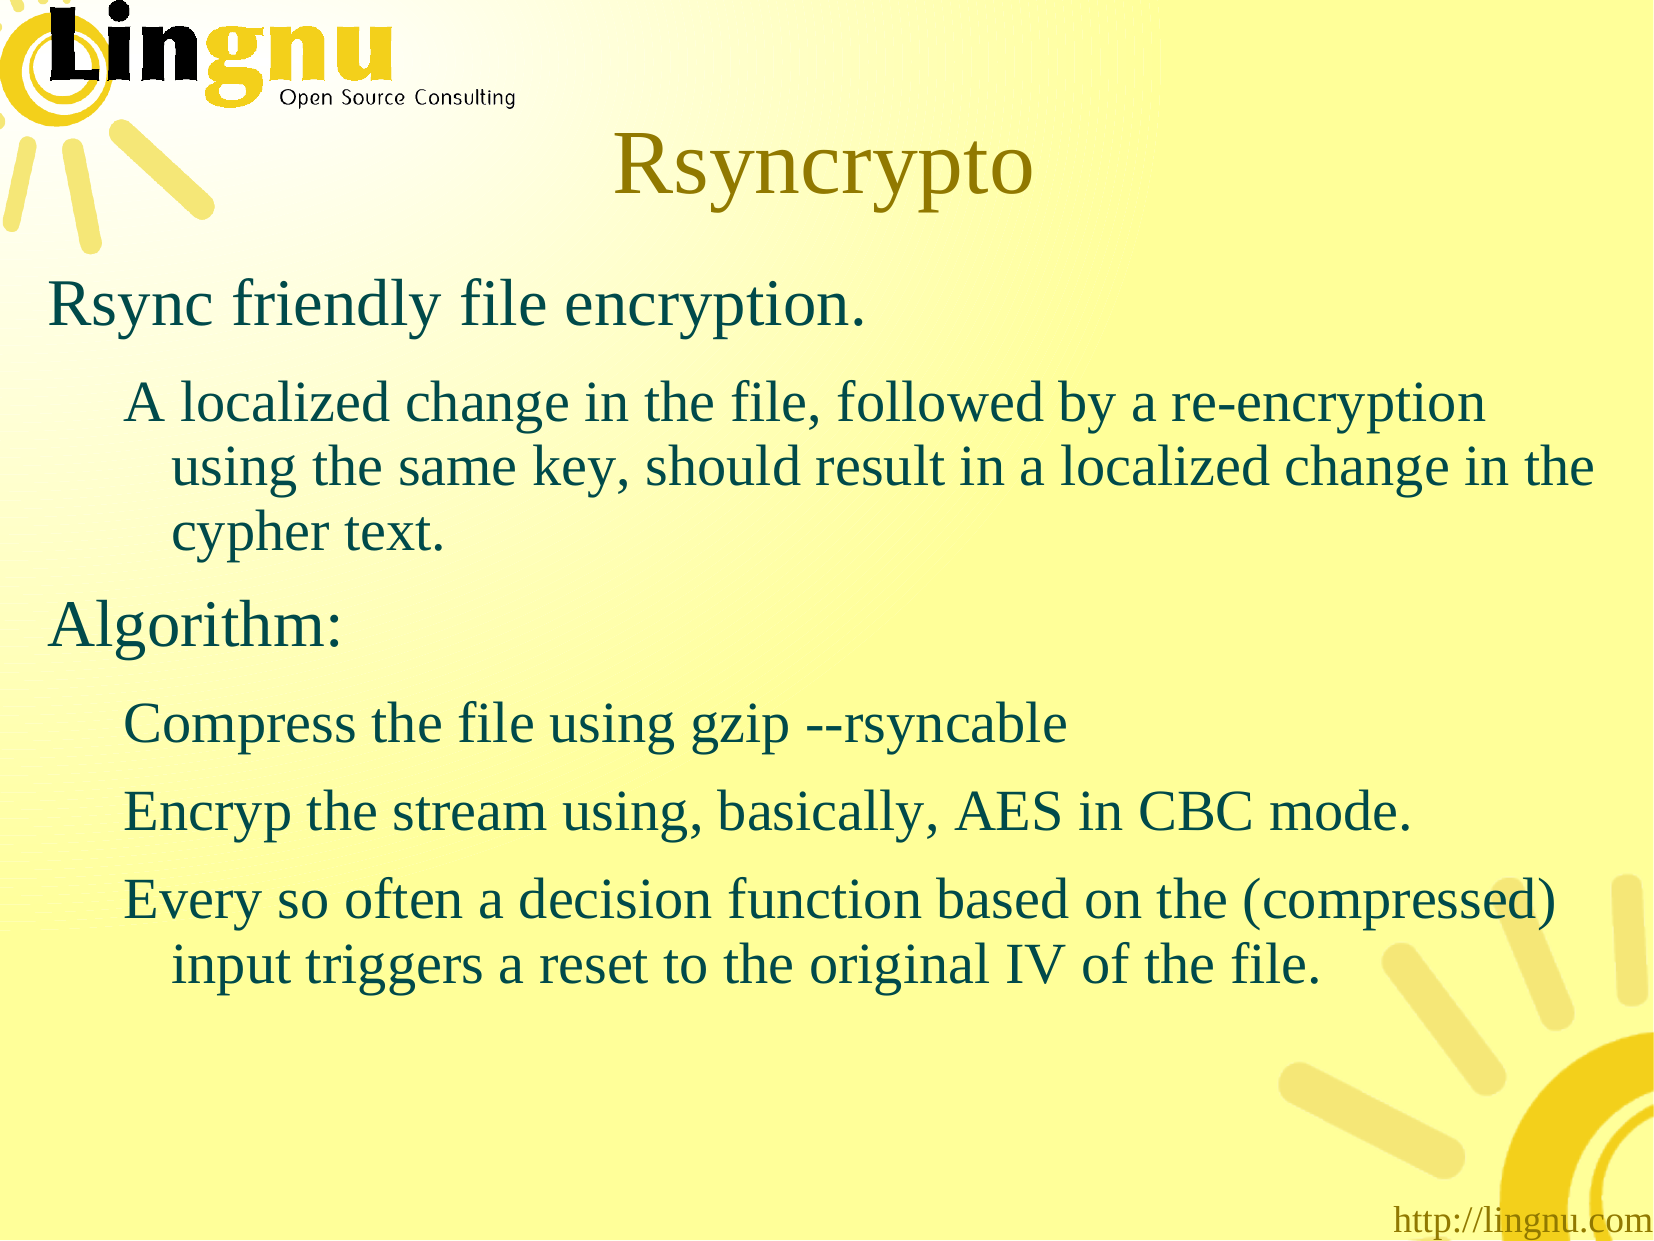

# Rsyncrypto
Rsync friendly file encryption.
A localized change in the file, followed by a re-encryption using the same key, should result in a localized change in the cypher text.
Algorithm:
Compress the file using gzip --rsyncable
Encryp the stream using, basically, AES in CBC mode.
Every so often a decision function based on the (compressed) input triggers a reset to the original IV of the file.